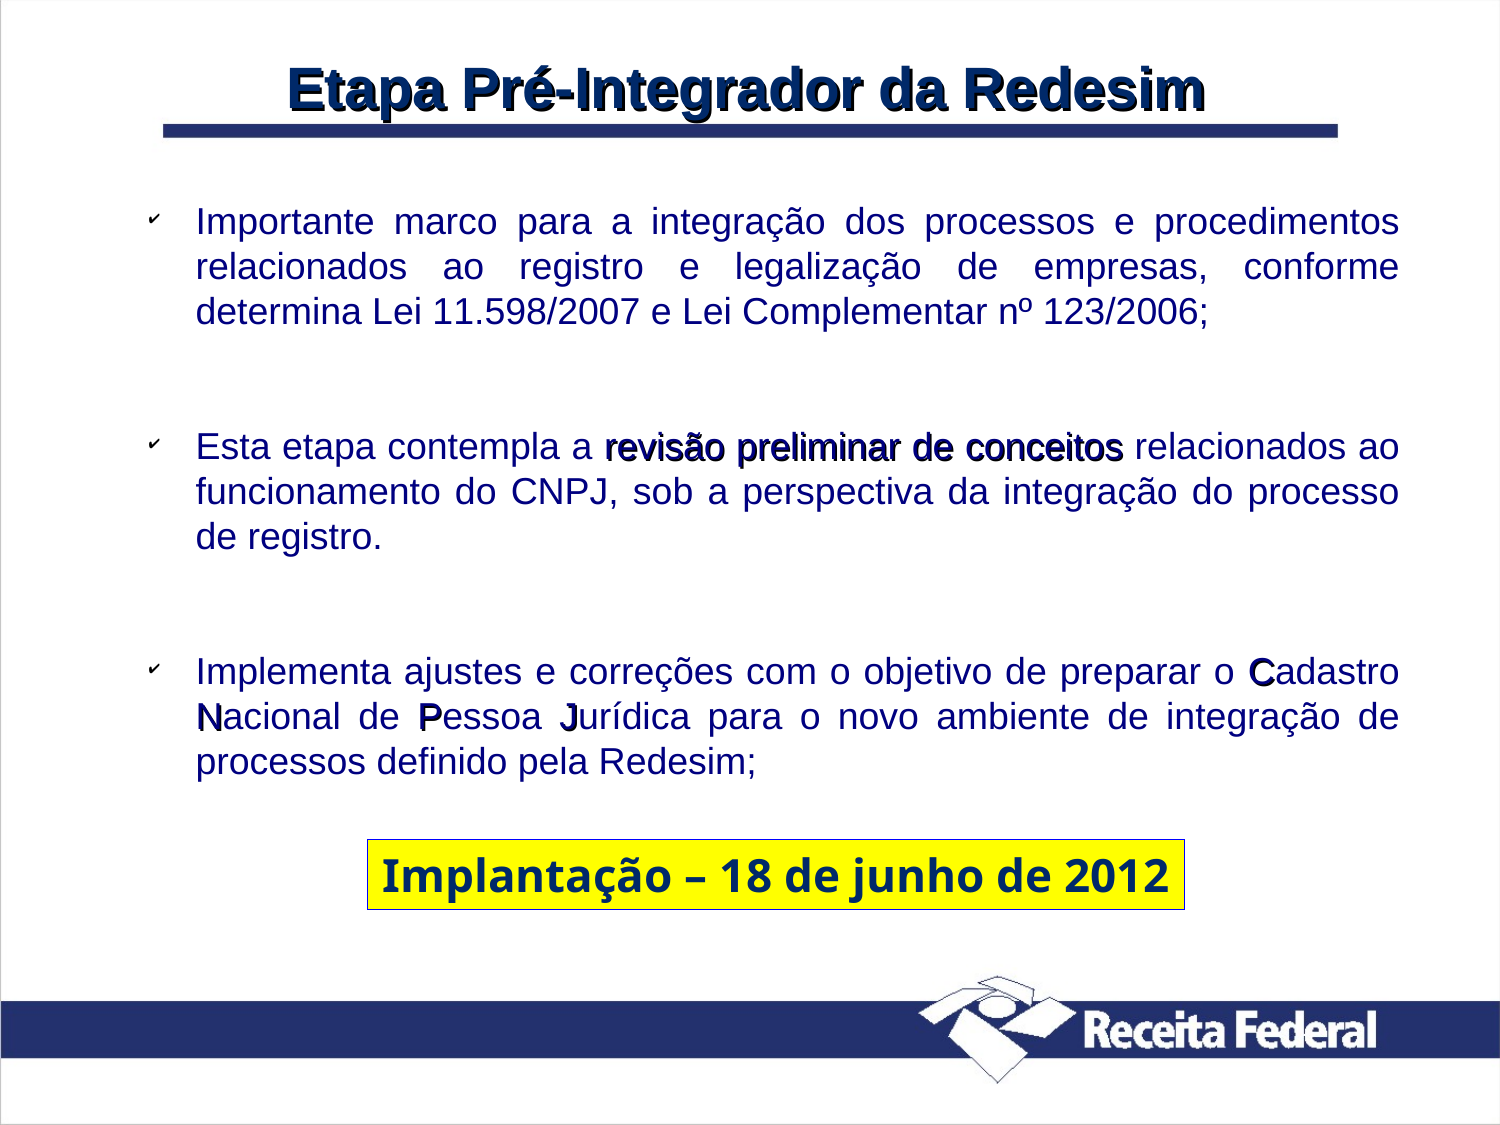

Etapa Pré-Integrador da Redesim
Importante marco para a integração dos processos e procedimentos relacionados ao registro e legalização de empresas, conforme determina Lei 11.598/2007 e Lei Complementar nº 123/2006;
Esta etapa contempla a revisão preliminar de conceitos relacionados ao funcionamento do CNPJ, sob a perspectiva da integração do processo de registro.
Implementa ajustes e correções com o objetivo de preparar o Cadastro Nacional de Pessoa Jurídica para o novo ambiente de integração de processos definido pela Redesim;
Implantação – 18 de junho de 2012